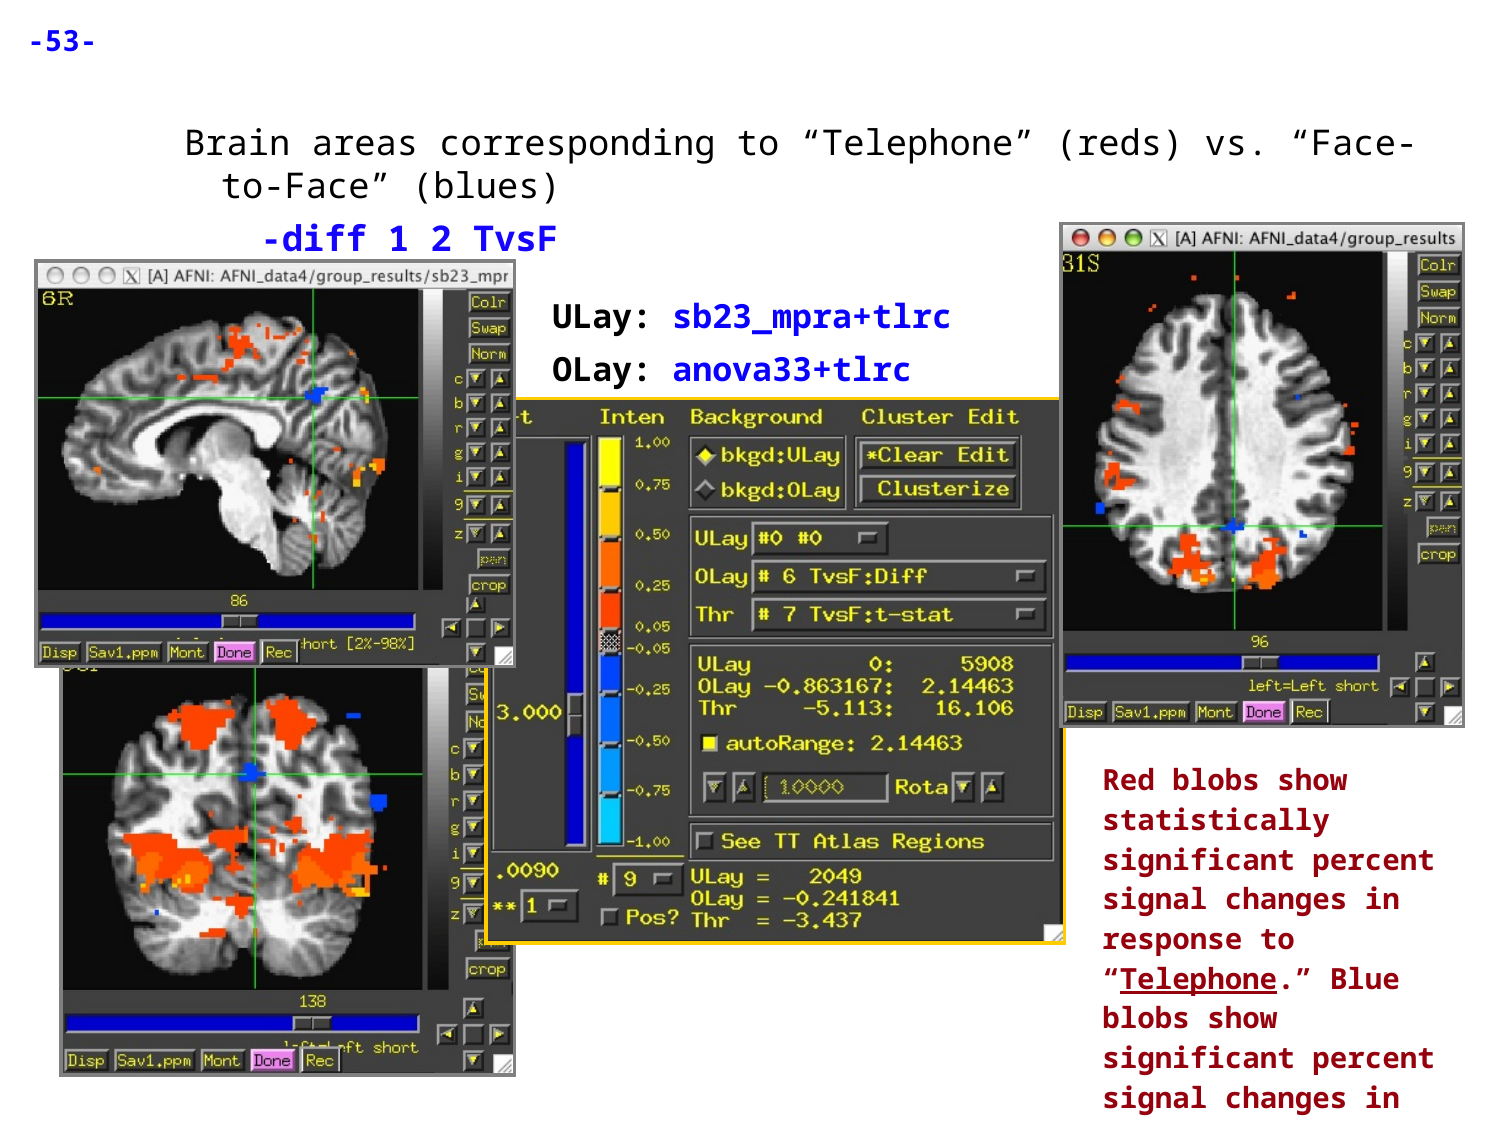

# Brain areas corresponding to “Telephone” (reds) vs. “Face-to-Face” (blues)
 -diff 1 2 TvsF
ULay: sb23_mpra+tlrc
OLay: anova33+tlrc
Red blobs show statistically significant percent signal changes in response to “Telephone.” Blue blobs show significant percent signal changes in response to “Face-to-Face” displays